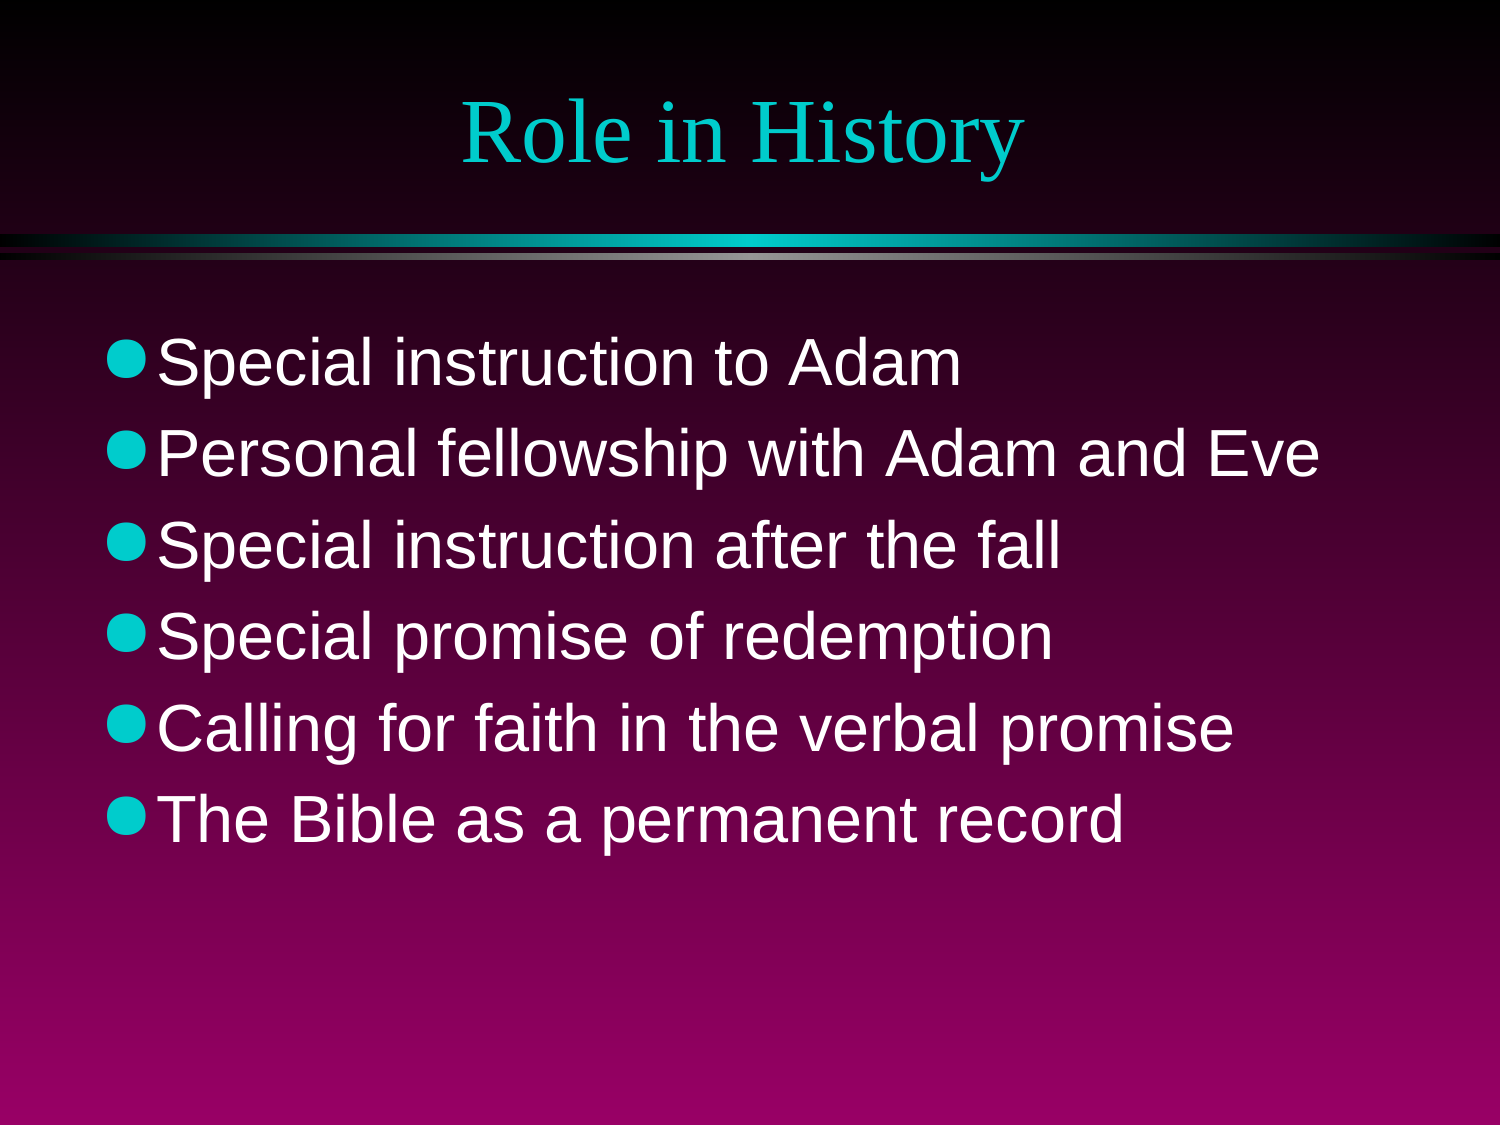

# Role in History
Special instruction to Adam
Personal fellowship with Adam and Eve
Special instruction after the fall
Special promise of redemption
Calling for faith in the verbal promise
The Bible as a permanent record